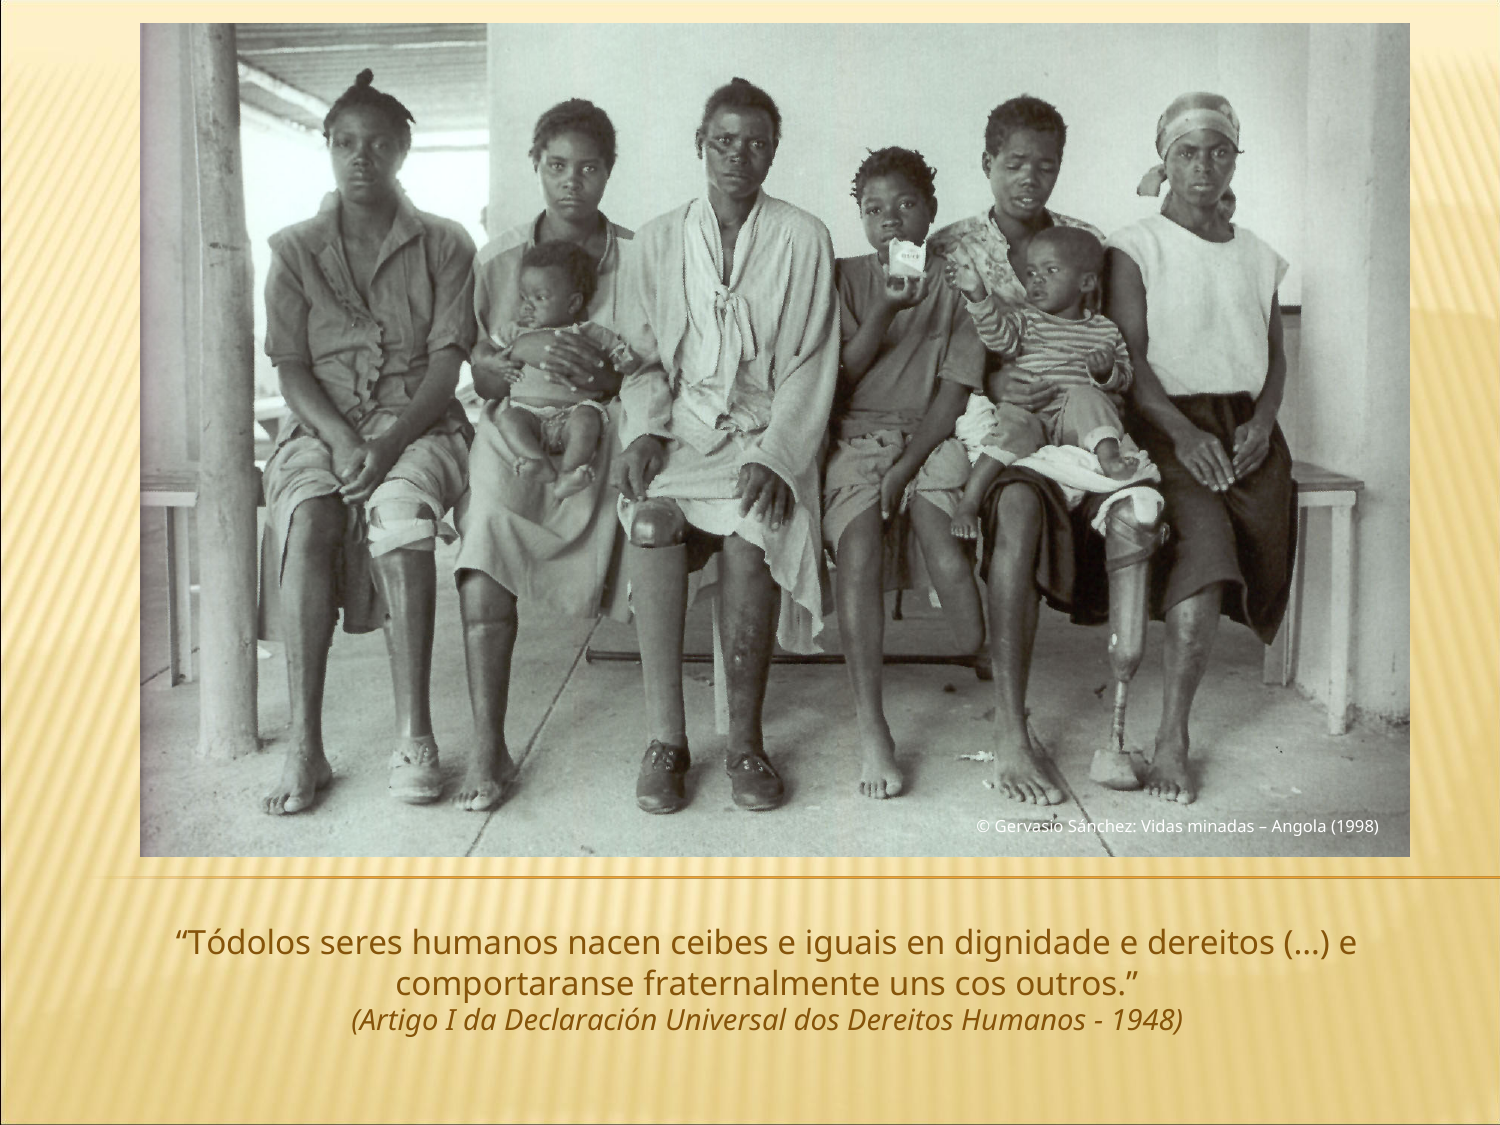

© Gervasio Sánchez: Vidas minadas – Angola (1998)
“Tódolos seres humanos nacen ceibes e iguais en dignidade e dereitos (…) e comportaranse fraternalmente uns cos outros.”
(Artigo I da Declaración Universal dos Dereitos Humanos - 1948)